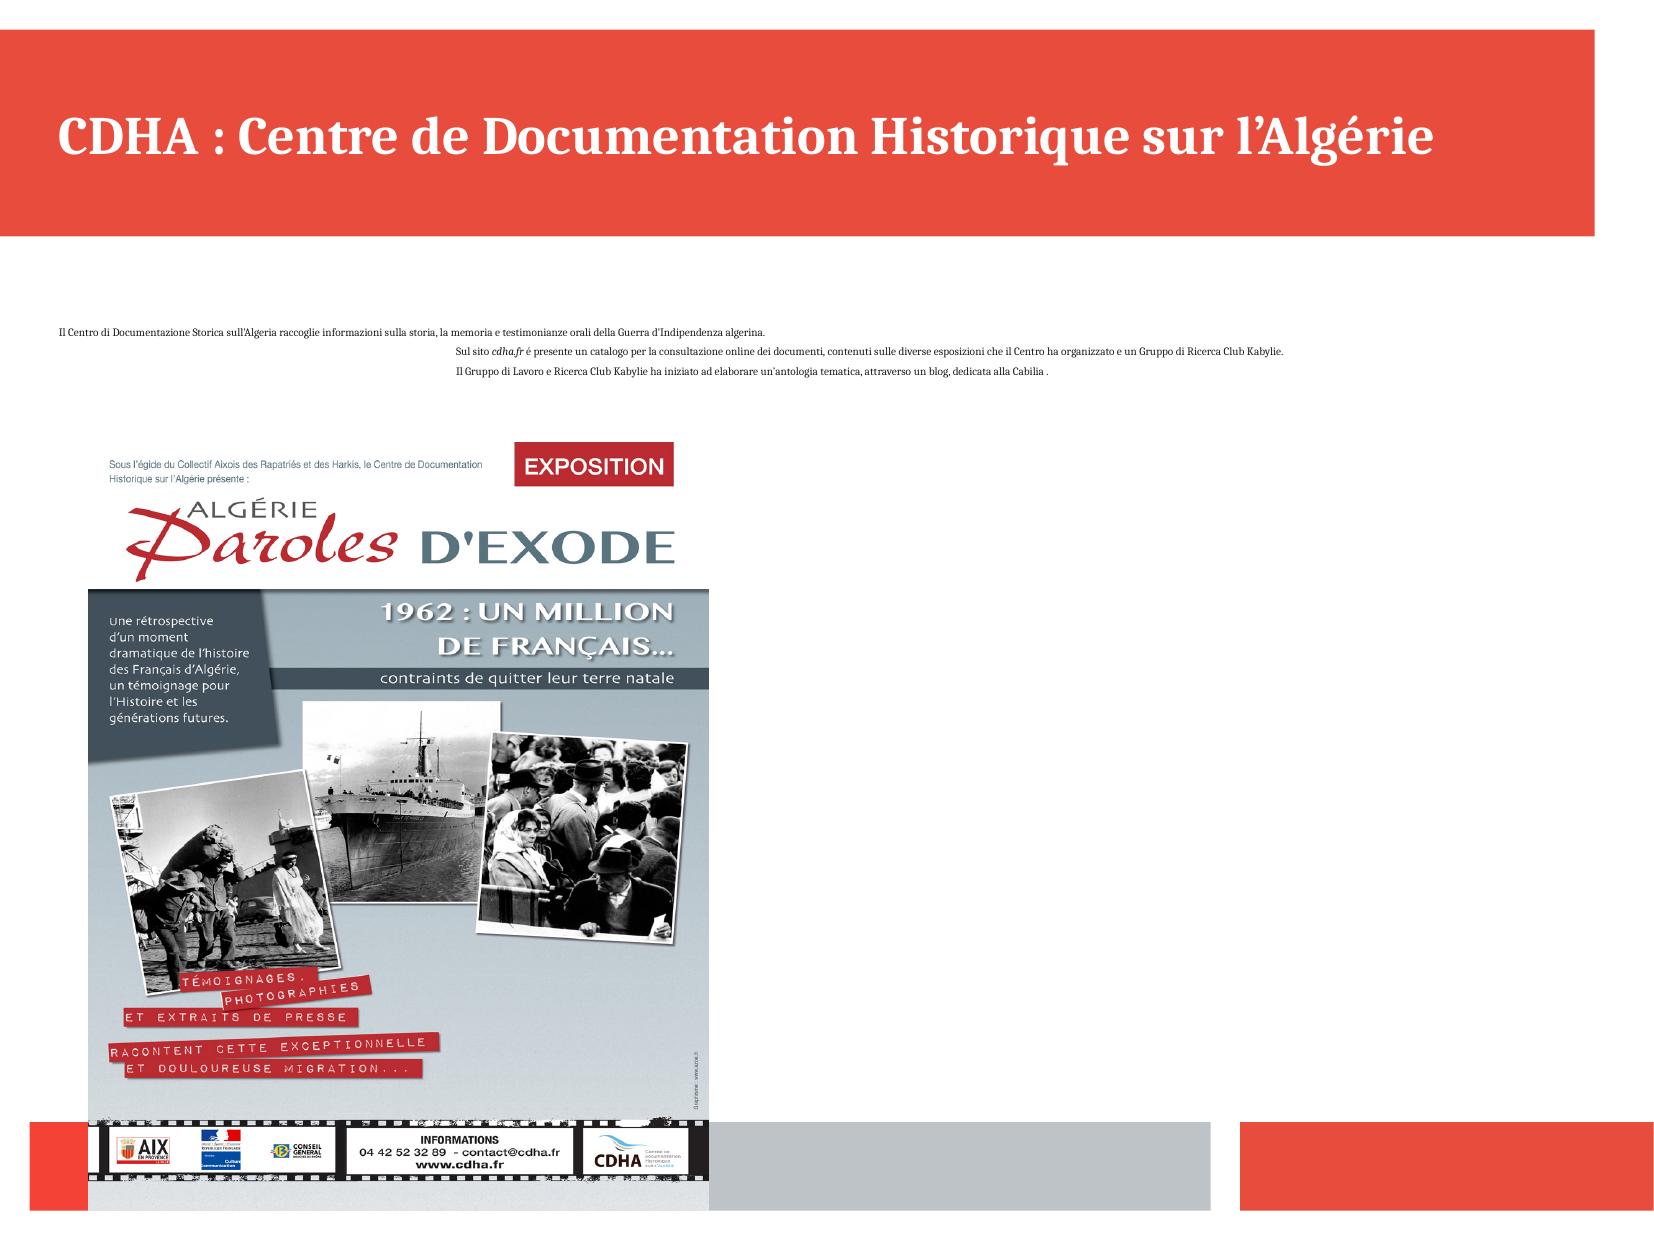

# CDHA : Centre de Documentation Historique sur l’Algérie
Il Centro di Documentazione Storica sull’Algeria raccoglie informazioni sulla storia, la memoria e testimonianze orali della Guerra d’Indipendenza algerina.
Sul sito cdha.fr é presente un catalogo per la consultazione online dei documenti, contenuti sulle diverse esposizioni che il Centro ha organizzato e un Gruppo di Ricerca Club Kabylie.
Il Gruppo di Lavoro e Ricerca Club Kabylie ha iniziato ad elaborare un’antologia tematica, attraverso un blog, dedicata alla Cabilia .